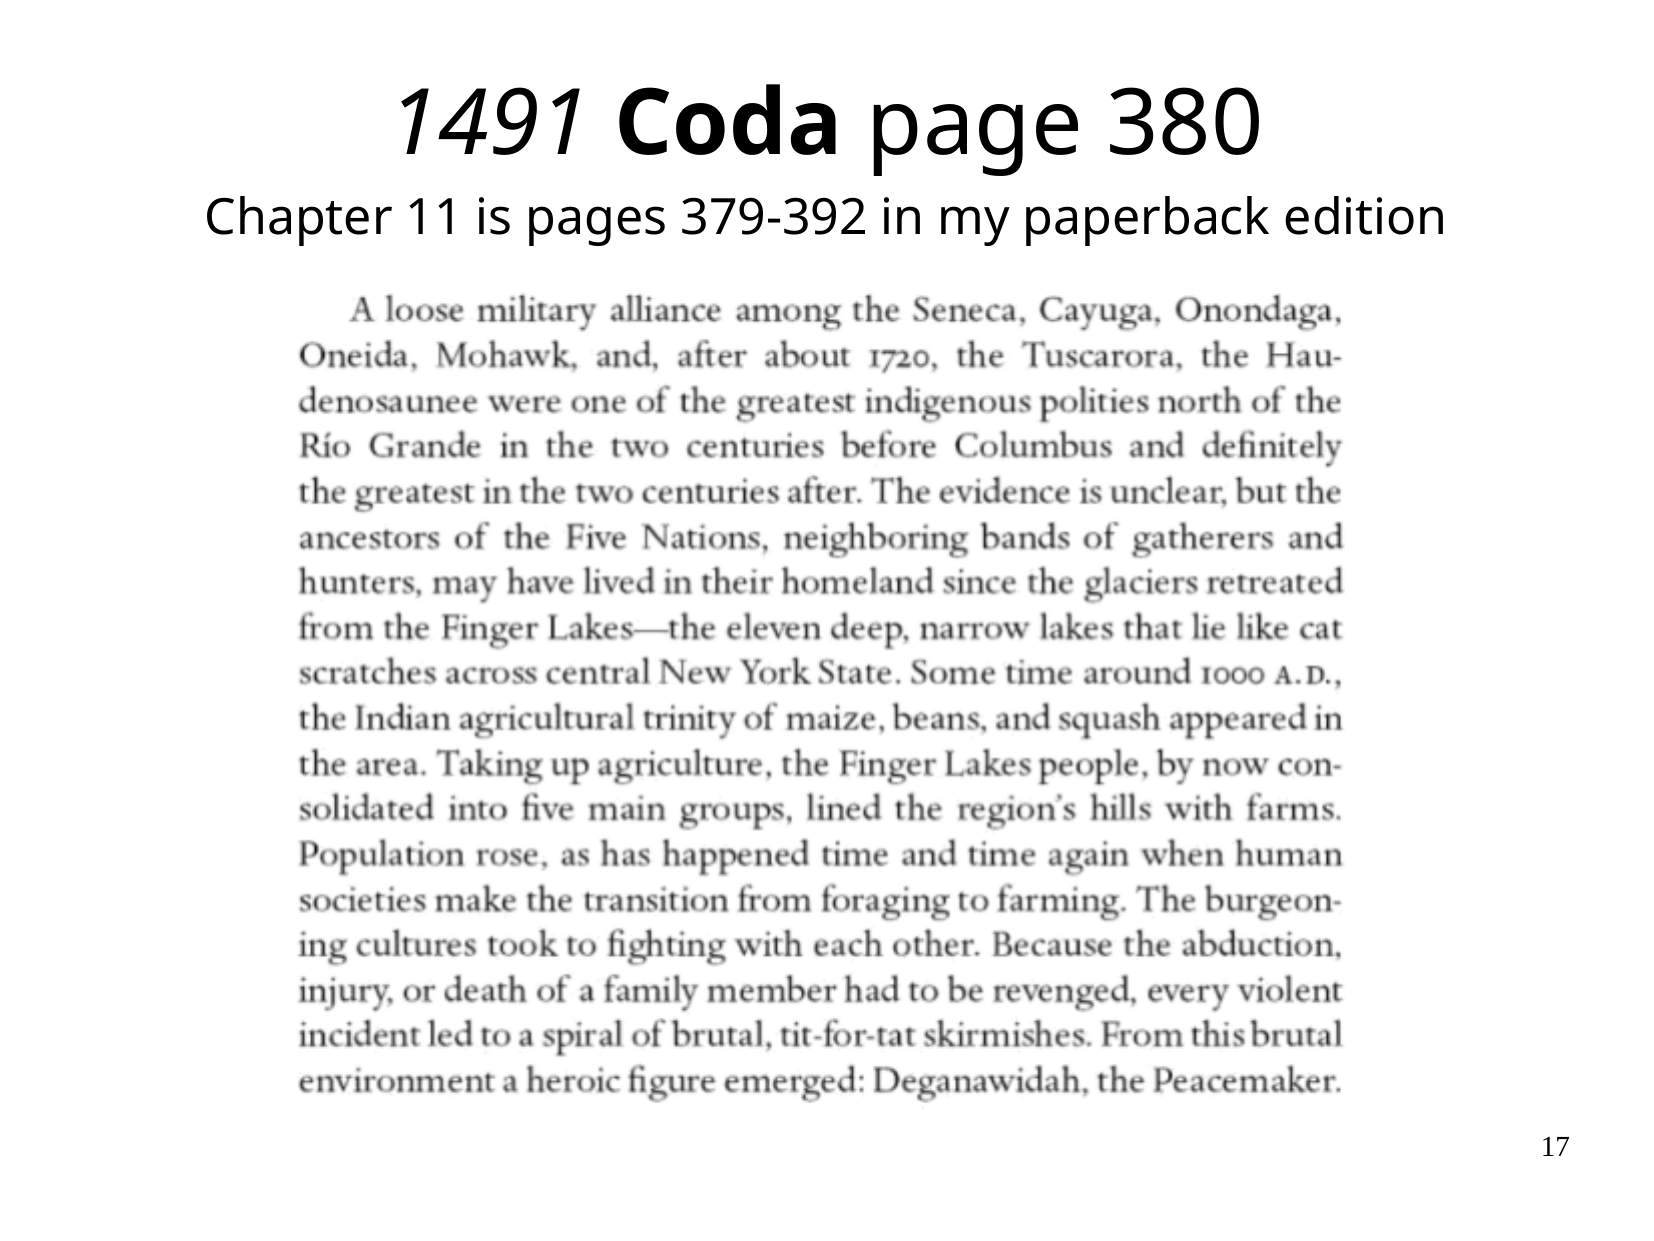

# 1491 Coda page 380 Chapter 11 is pages 379-392 in my paperback edition
17